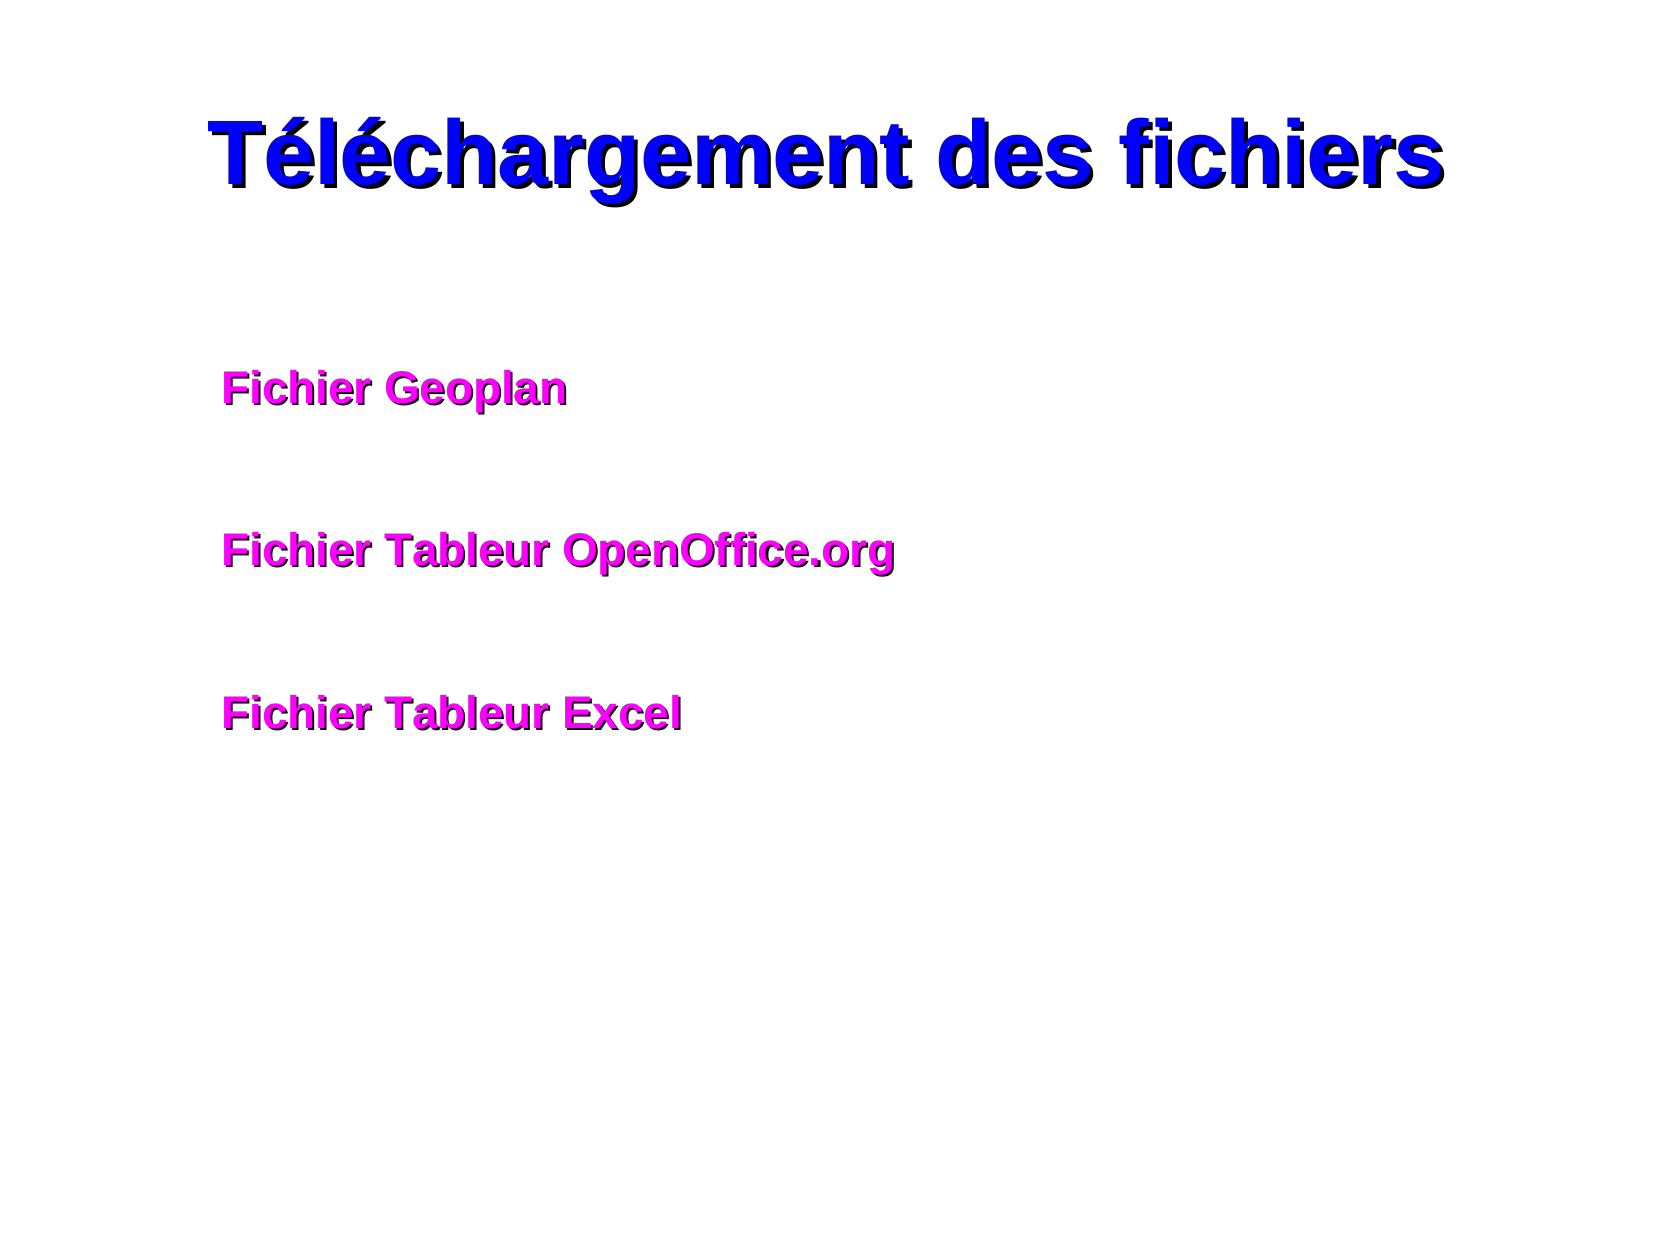

# Téléchargement des fichiers
Fichier Geoplan
Fichier Tableur OpenOffice.org
Fichier Tableur Excel